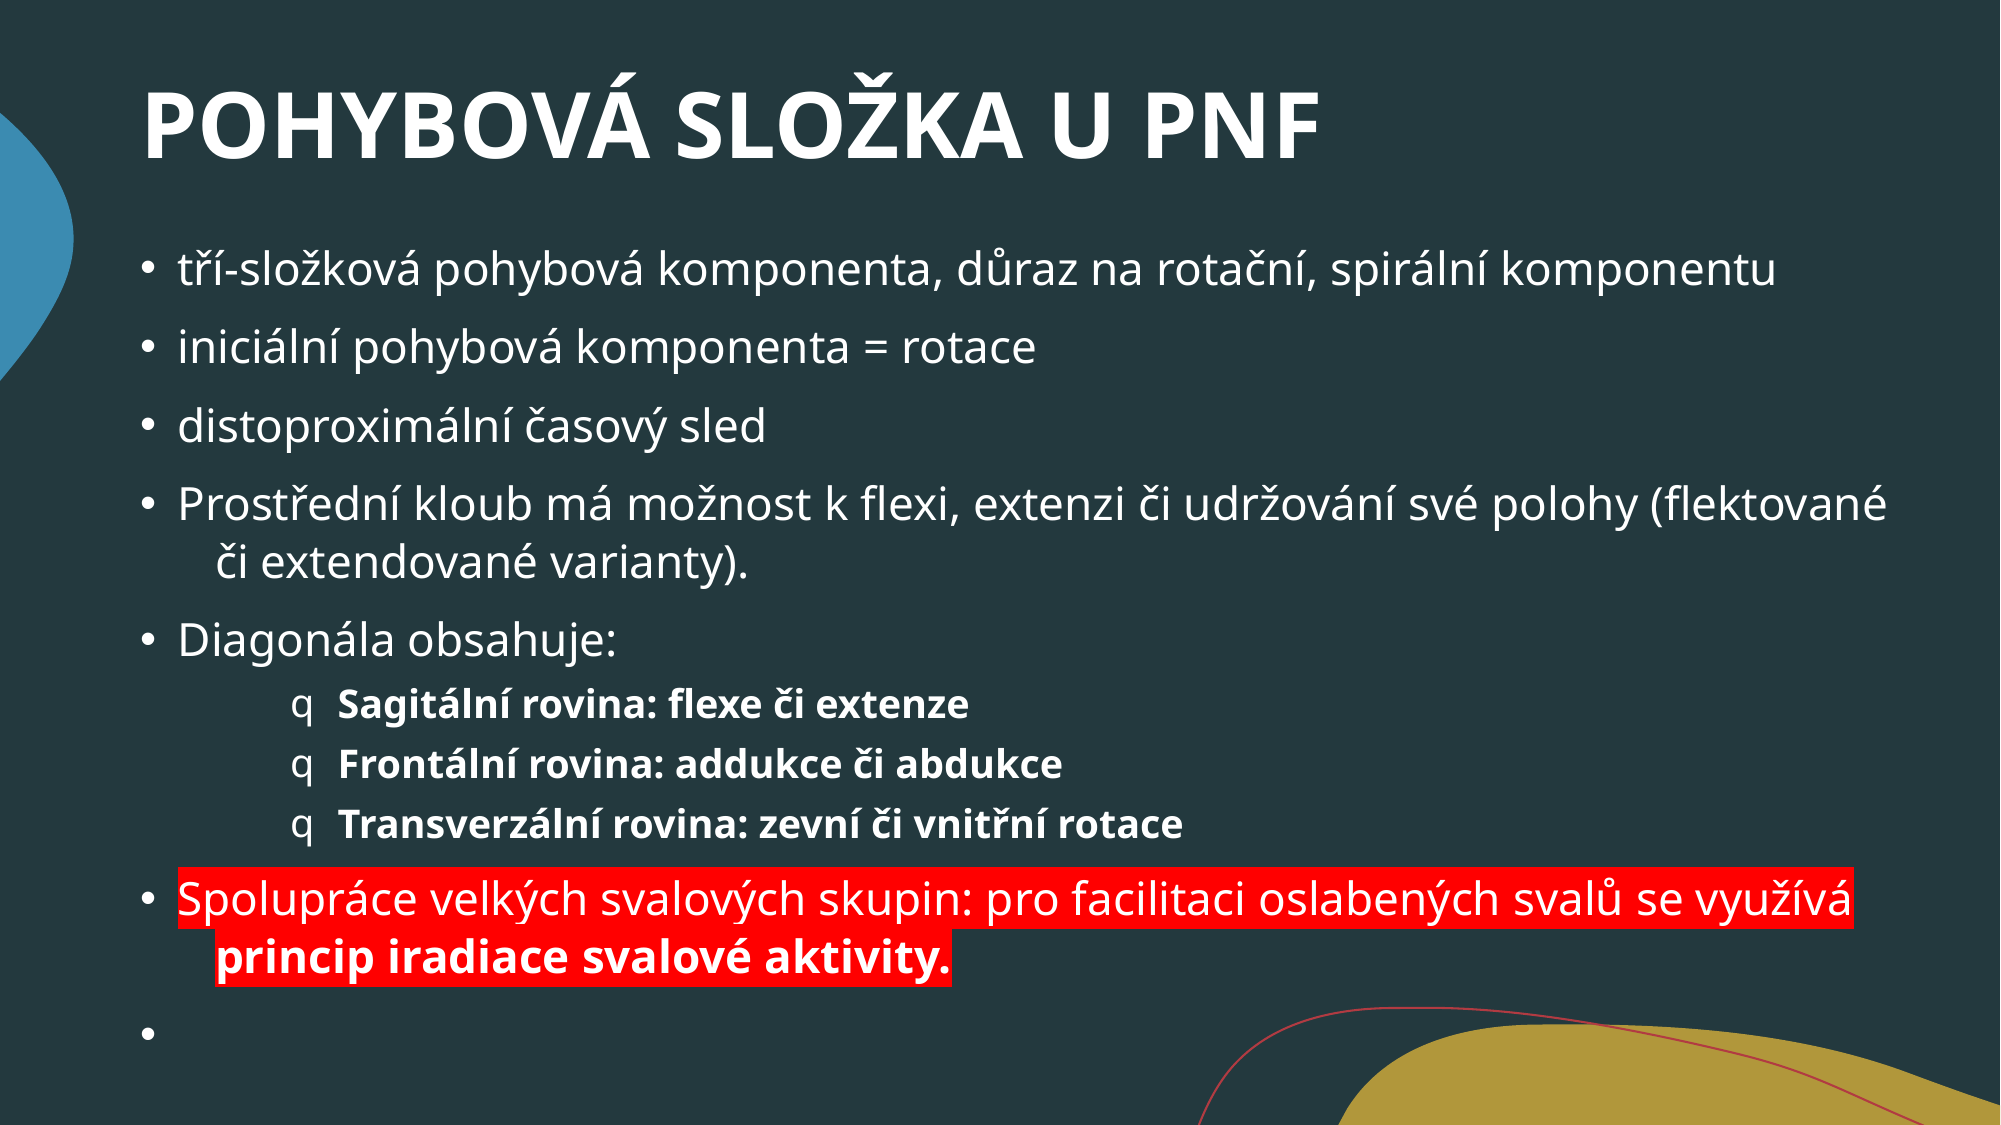

# POHYBOVÁ SLOŽKA U PNF
tří-složková pohybová komponenta, důraz na rotační, spirální komponentu
iniciální pohybová komponenta = rotace
distoproximální časový sled
Prostřední kloub má možnost k flexi, extenzi či udržování své polohy (flektované či extendované varianty).
Diagonála obsahuje:
 Sagitální rovina: flexe či extenze
 Frontální rovina: addukce či abdukce
 Transverzální rovina: zevní či vnitřní rotace
Spolupráce velkých svalových skupin: pro facilitaci oslabených svalů se využívá princip iradiace svalové aktivity.